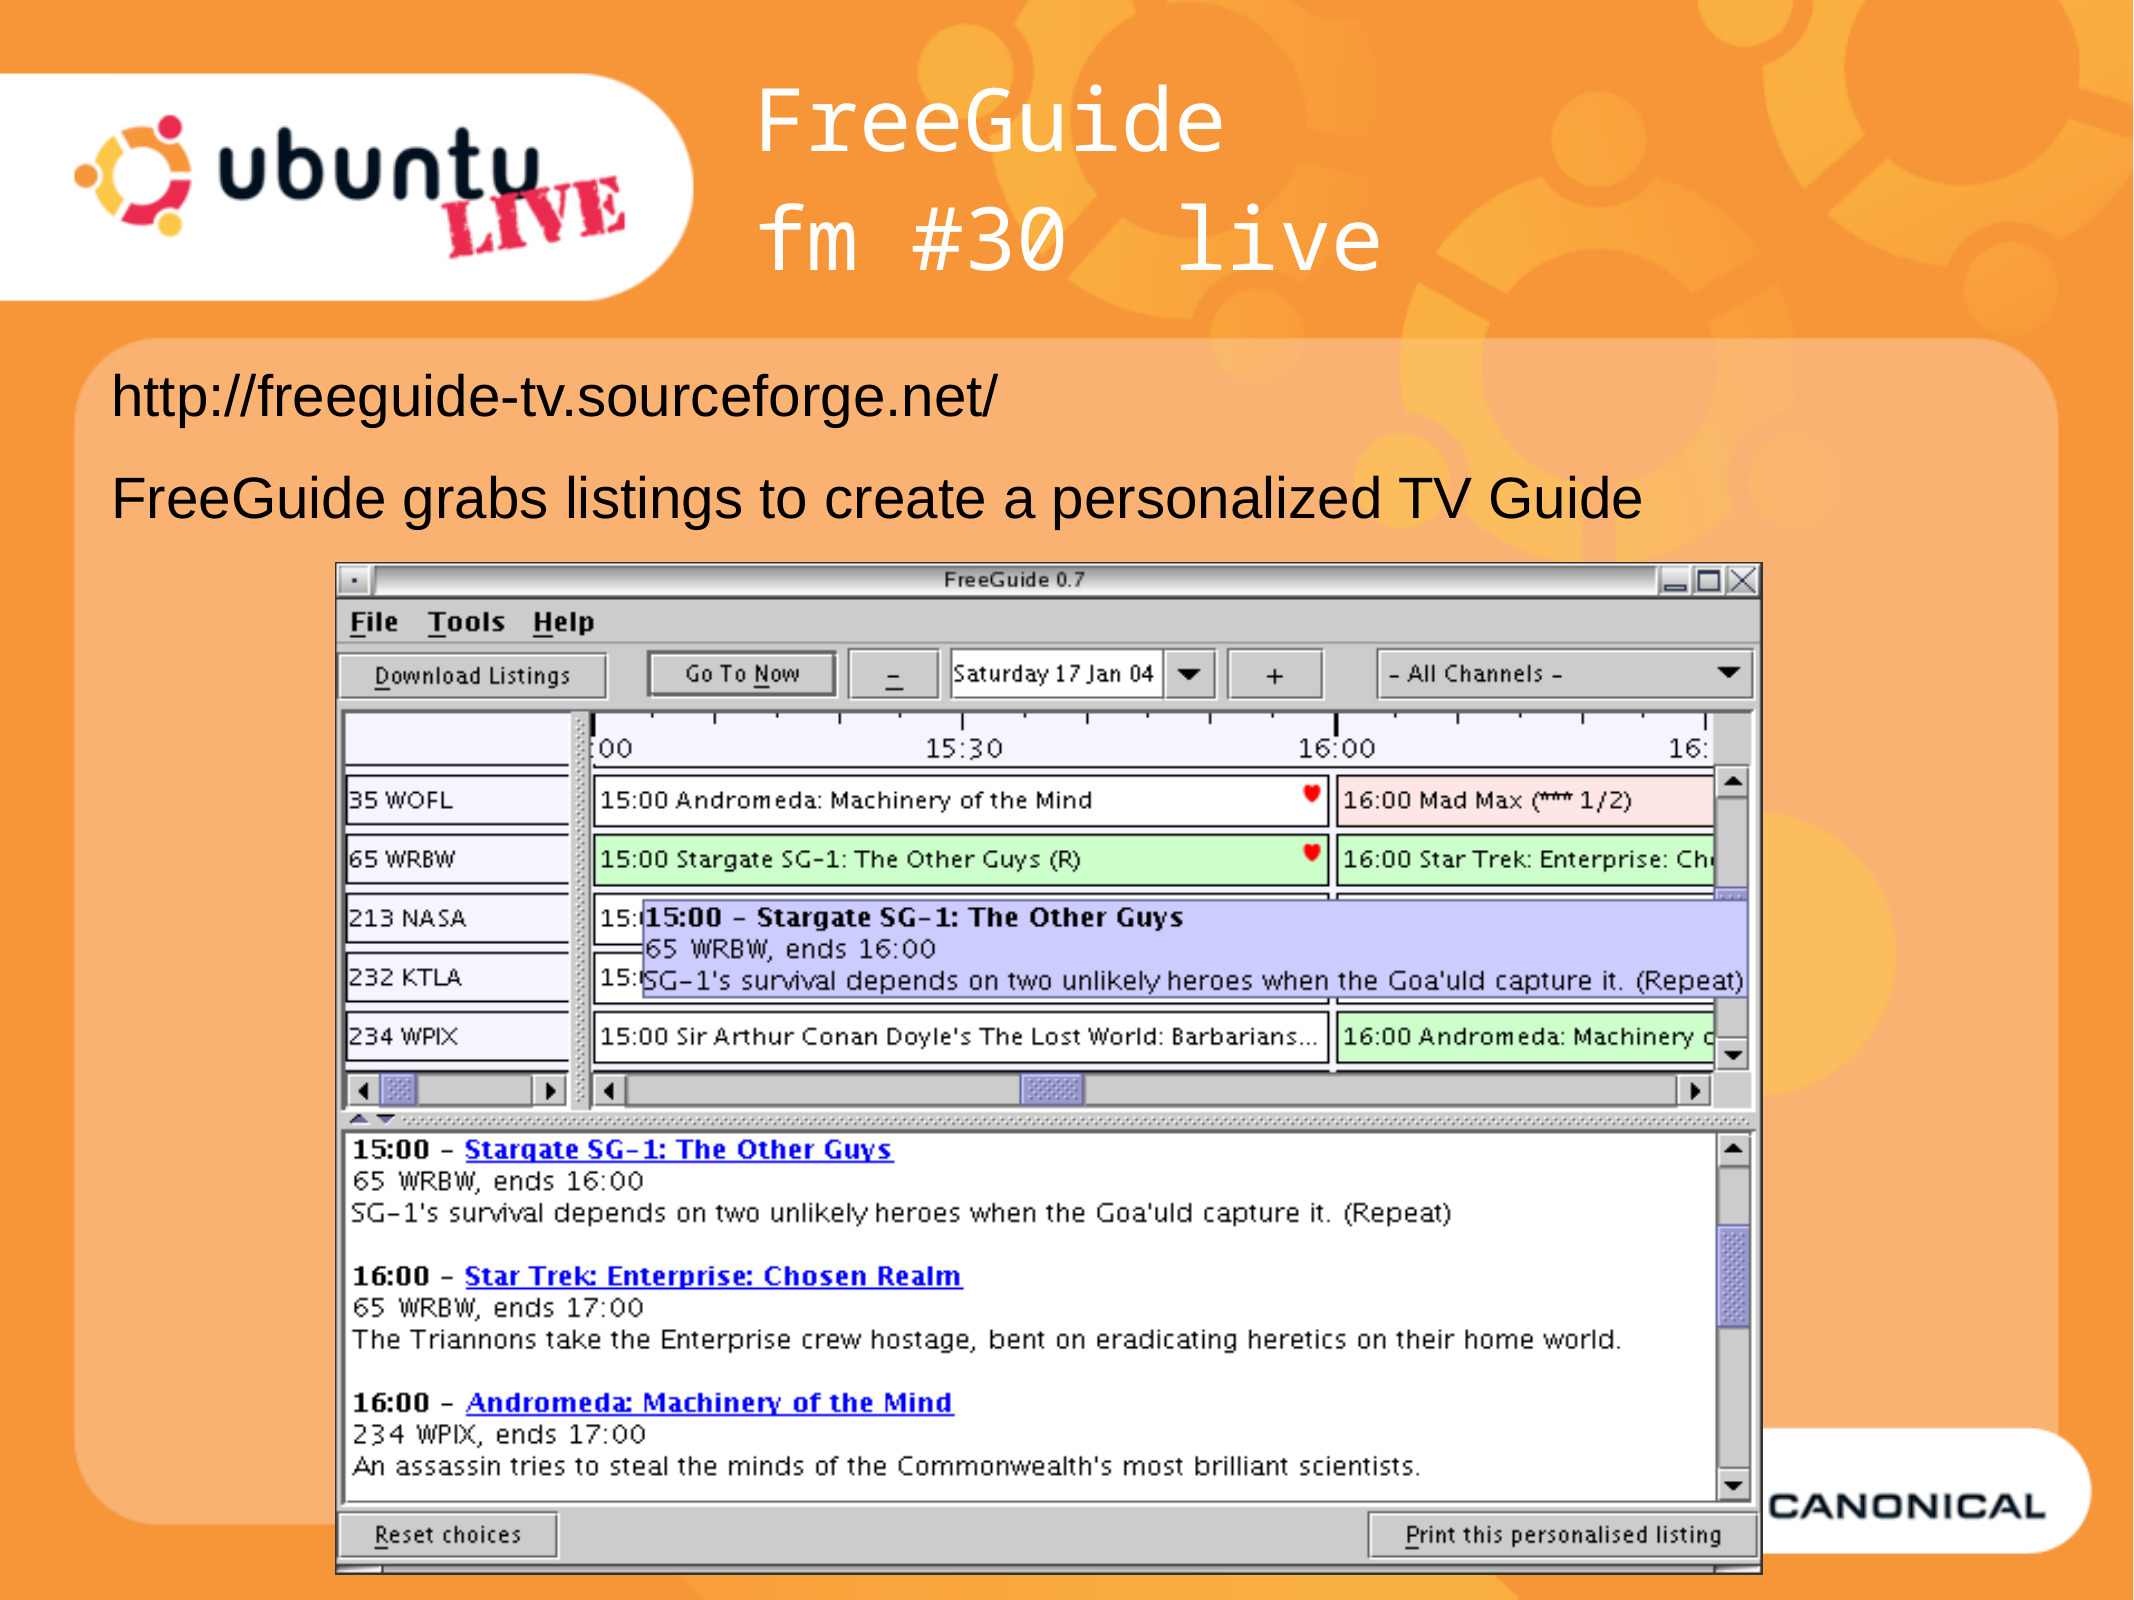

FreeGuide
fm #30 live
# http://freeguide-tv.sourceforge.net/
FreeGuide grabs listings to create a personalized TV Guide